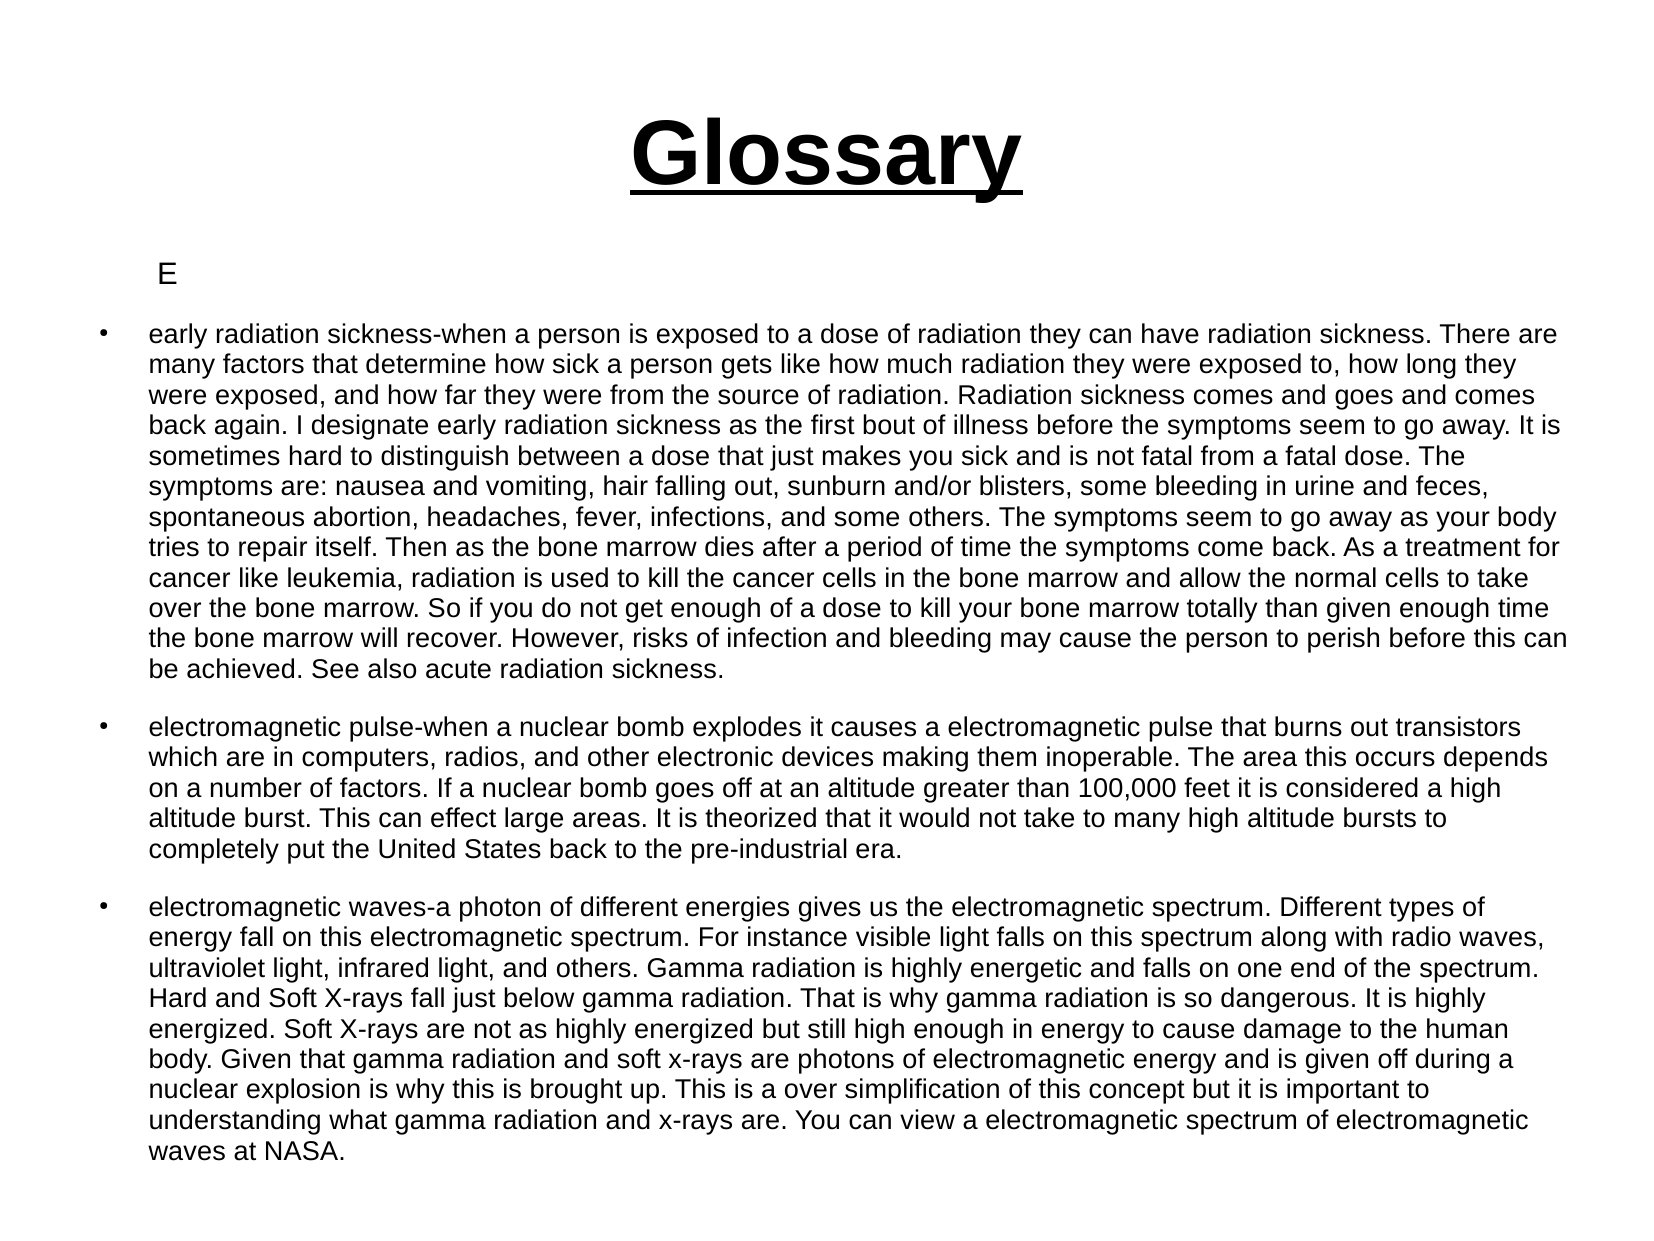

# Glossary
 E
early radiation sickness-when a person is exposed to a dose of radiation they can have radiation sickness. There are many factors that determine how sick a person gets like how much radiation they were exposed to, how long they were exposed, and how far they were from the source of radiation. Radiation sickness comes and goes and comes back again. I designate early radiation sickness as the first bout of illness before the symptoms seem to go away. It is sometimes hard to distinguish between a dose that just makes you sick and is not fatal from a fatal dose. The symptoms are: nausea and vomiting, hair falling out, sunburn and/or blisters, some bleeding in urine and feces, spontaneous abortion, headaches, fever, infections, and some others. The symptoms seem to go away as your body tries to repair itself. Then as the bone marrow dies after a period of time the symptoms come back. As a treatment for cancer like leukemia, radiation is used to kill the cancer cells in the bone marrow and allow the normal cells to take over the bone marrow. So if you do not get enough of a dose to kill your bone marrow totally than given enough time the bone marrow will recover. However, risks of infection and bleeding may cause the person to perish before this can be achieved. See also acute radiation sickness.
electromagnetic pulse-when a nuclear bomb explodes it causes a electromagnetic pulse that burns out transistors which are in computers, radios, and other electronic devices making them inoperable. The area this occurs depends on a number of factors. If a nuclear bomb goes off at an altitude greater than 100,000 feet it is considered a high altitude burst. This can effect large areas. It is theorized that it would not take to many high altitude bursts to completely put the United States back to the pre-industrial era.
electromagnetic waves-a photon of different energies gives us the electromagnetic spectrum. Different types of energy fall on this electromagnetic spectrum. For instance visible light falls on this spectrum along with radio waves, ultraviolet light, infrared light, and others. Gamma radiation is highly energetic and falls on one end of the spectrum. Hard and Soft X-rays fall just below gamma radiation. That is why gamma radiation is so dangerous. It is highly energized. Soft X-rays are not as highly energized but still high enough in energy to cause damage to the human body. Given that gamma radiation and soft x-rays are photons of electromagnetic energy and is given off during a nuclear explosion is why this is brought up. This is a over simplification of this concept but it is important to understanding what gamma radiation and x-rays are. You can view a electromagnetic spectrum of electromagnetic waves at NASA.